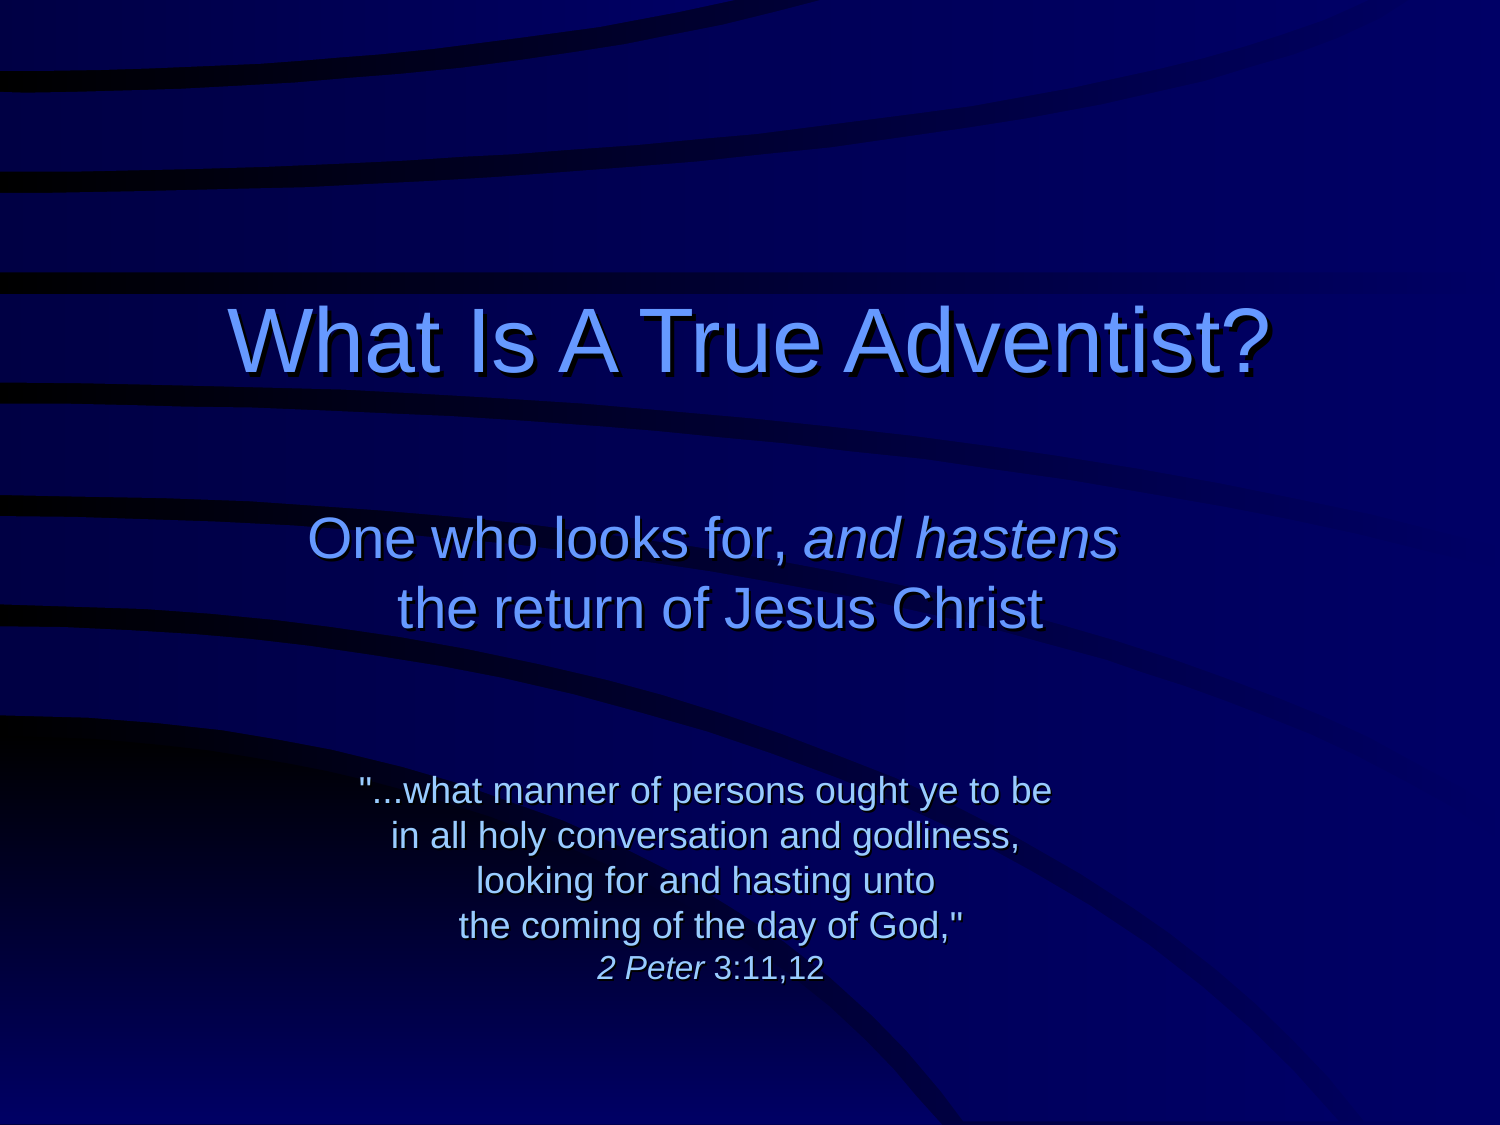

# What Is A True Adventist?
One who looks for, and hastens
the return of Jesus Christ
"...what manner of persons ought ye to be
in all holy conversation and godliness,
looking for and hasting unto
the coming of the day of God,"
2 Peter 3:11,12